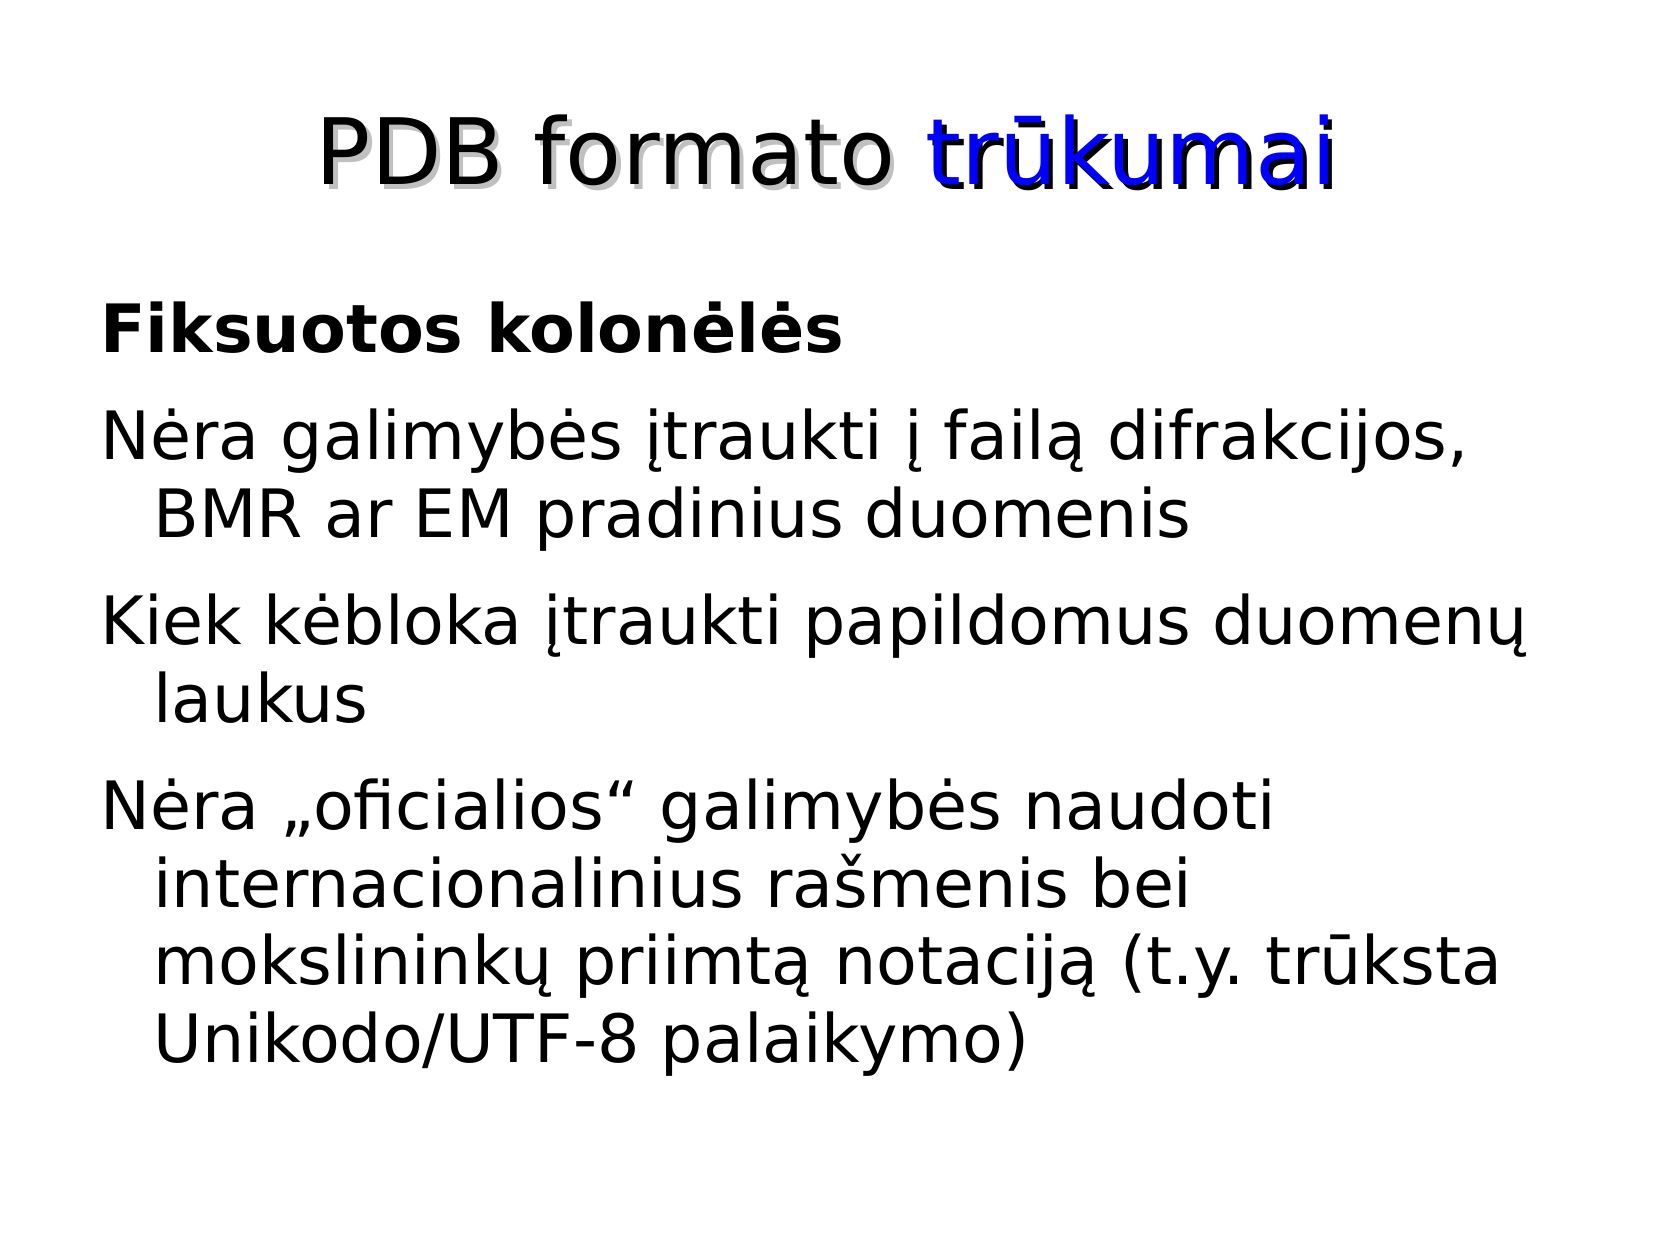

# PDB formato trūkumai
Fiksuotos kolonėlės
Nėra galimybės įtraukti į failą difrakcijos, BMR ar EM pradinius duomenis
Kiek kėbloka įtraukti papildomus duomenų laukus
Nėra „oficialios“ galimybės naudoti internacionalinius rašmenis bei mokslininkų priimtą notaciją (t.y. trūksta Unikodo/UTF-8 palaikymo)